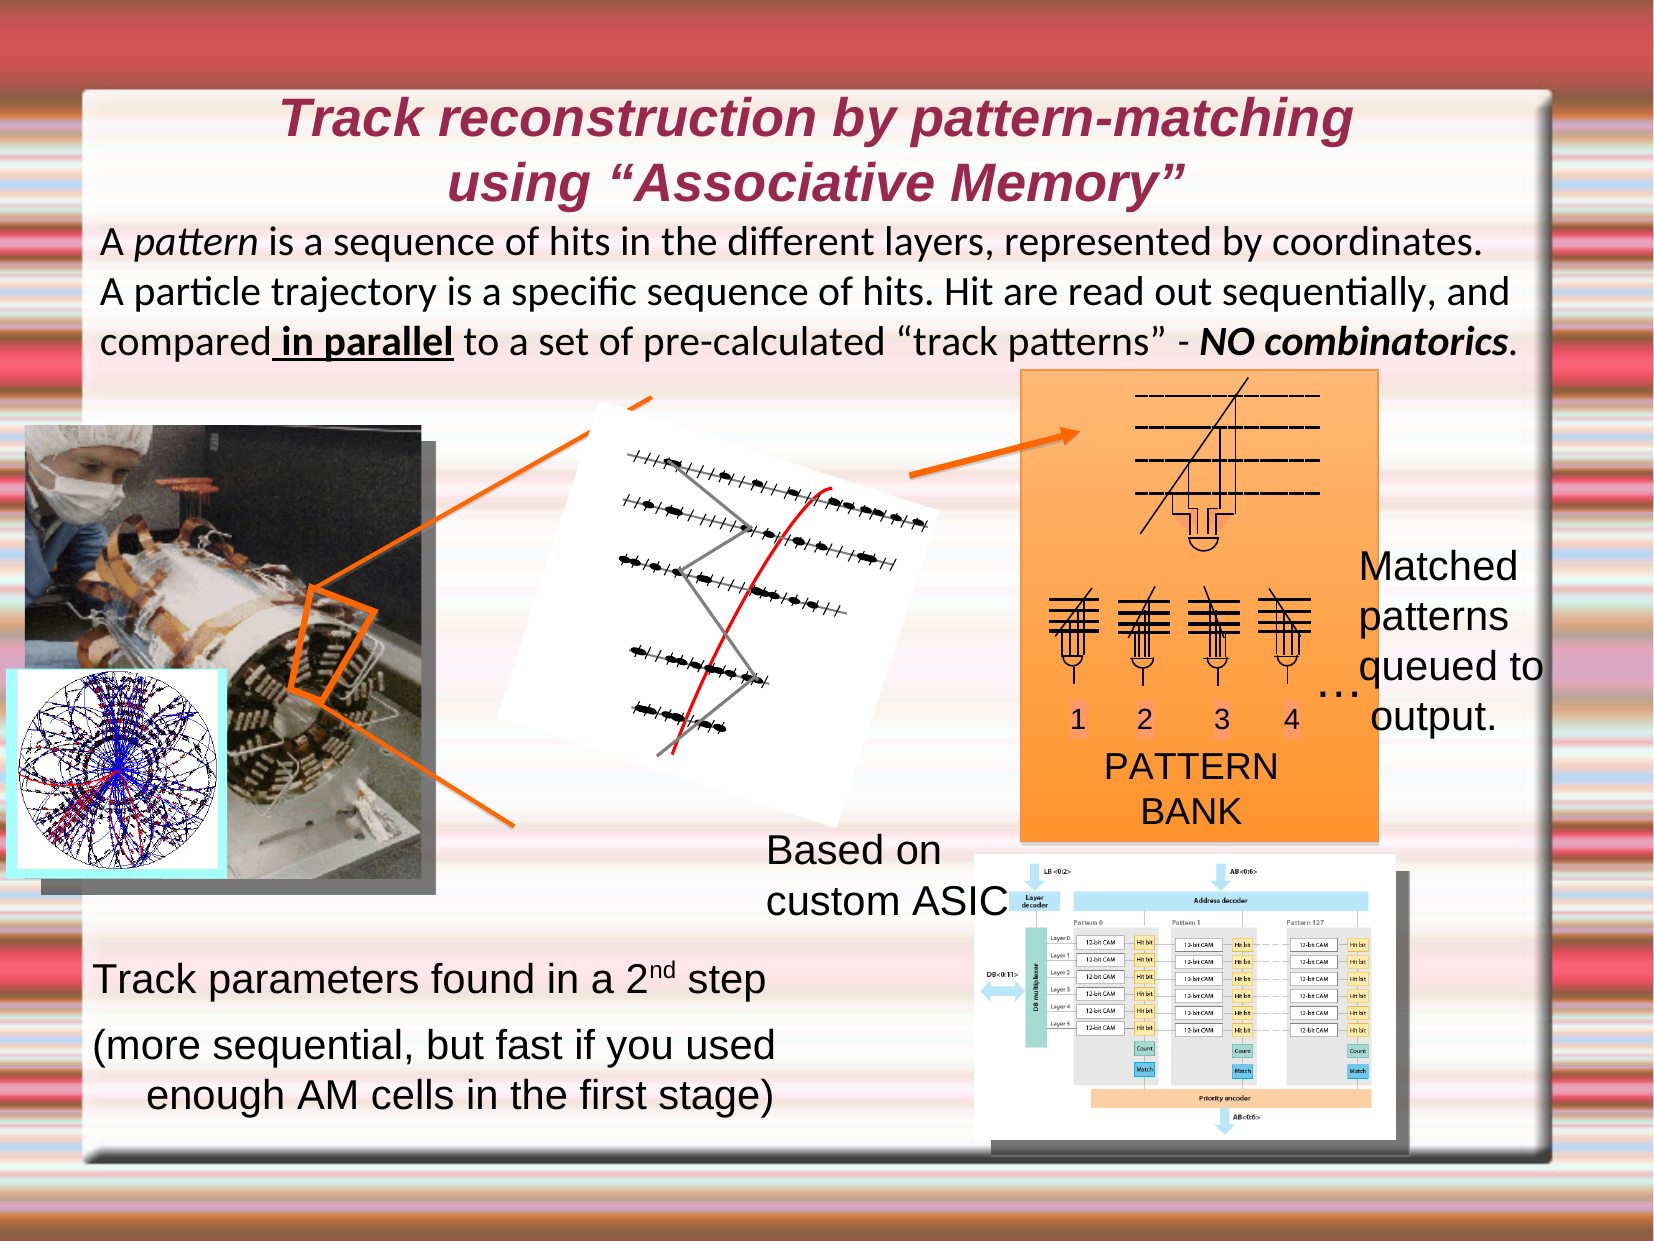

Track reconstruction by pattern-matching
using “Associative Memory”
A pattern is a sequence of hits in the different layers, represented by coordinates.
A particle trajectory is a specific sequence of hits. Hit are read out sequentially, and compared in parallel to a set of pre-calculated “track patterns” - NO combinatorics.
2
3
1
4
…
PATTERN BANK
Matched patterns queued to output.
Based on custom ASIC
Track parameters found in a 2nd step
(more sequential, but fast if you used enough AM cells in the first stage)